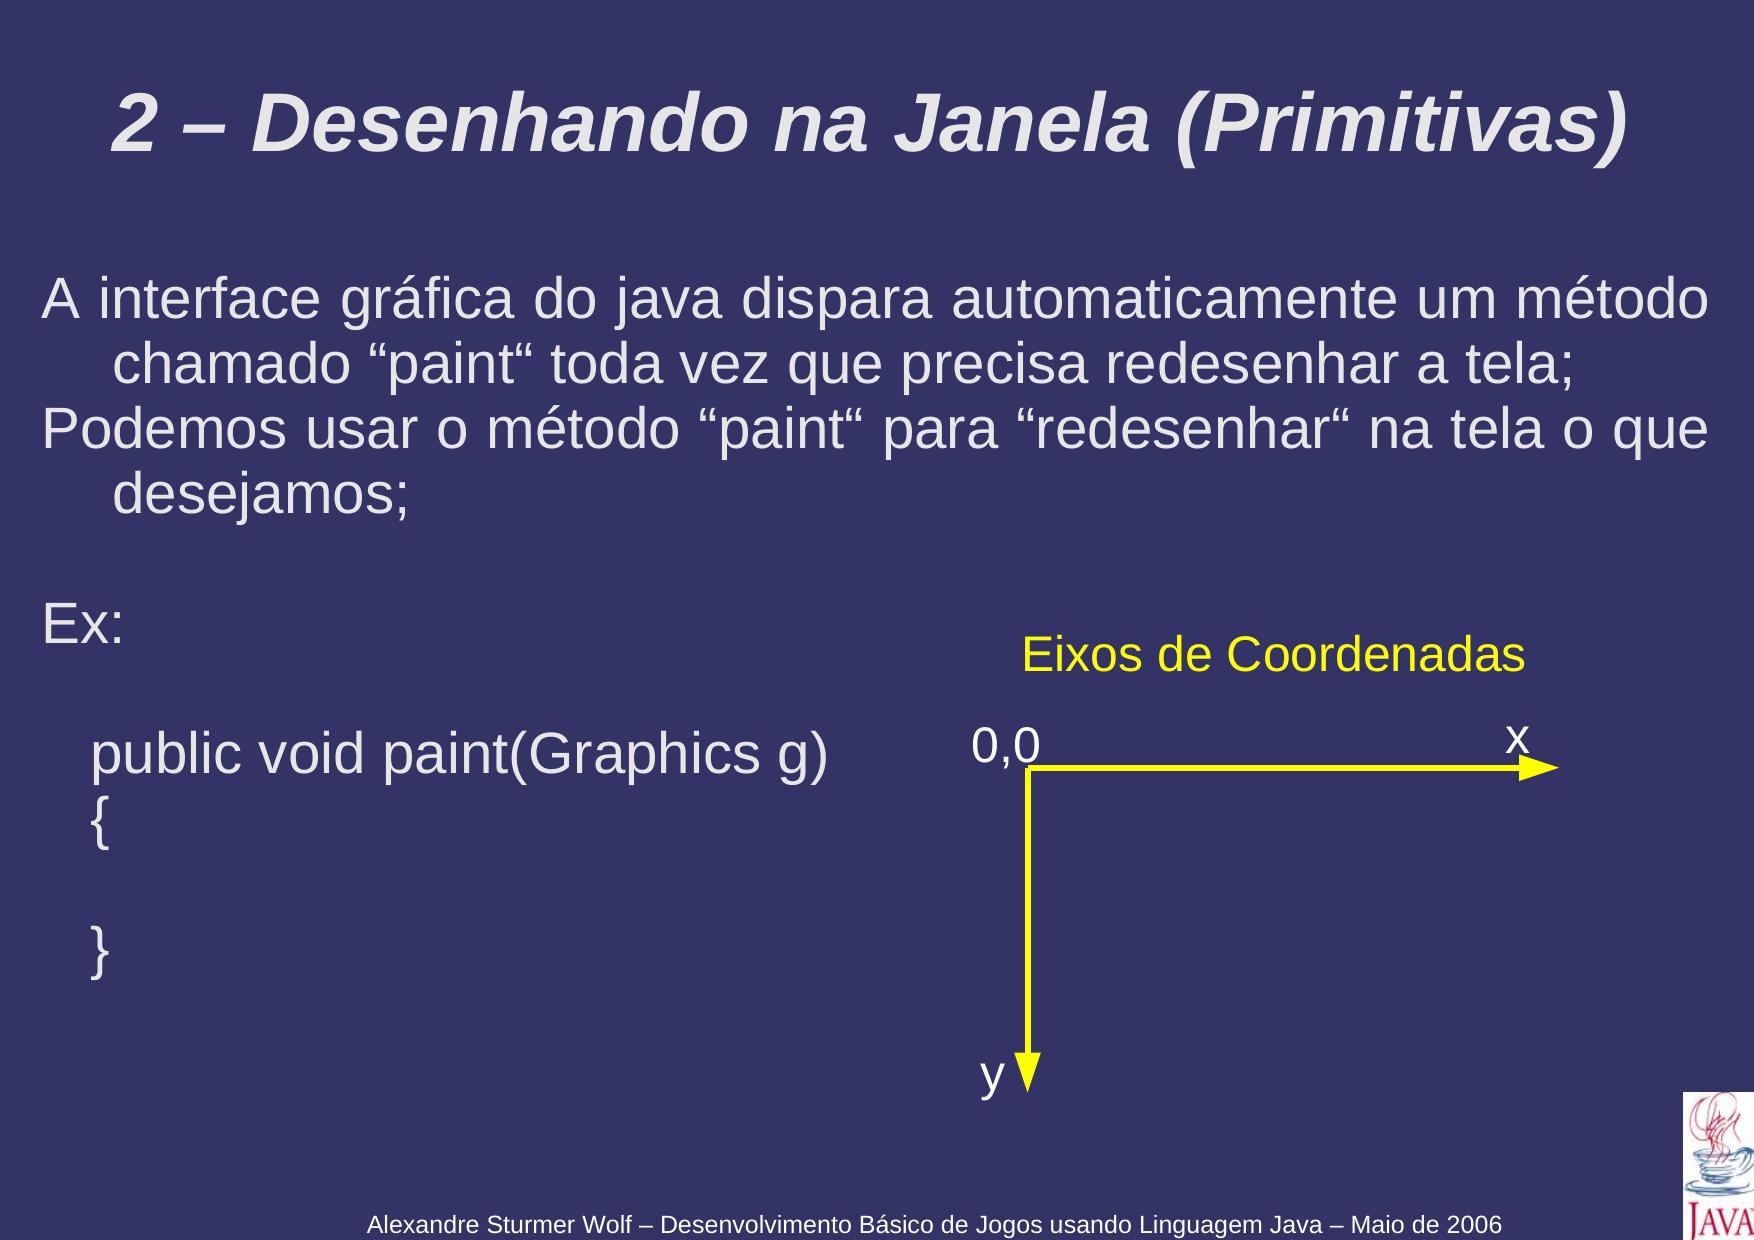

# 2 – Desenhando na Janela (Primitivas)
A interface gráfica do java dispara automaticamente um método chamado “paint“ toda vez que precisa redesenhar a tela;
Podemos usar o método “paint“ para “redesenhar“ na tela o que desejamos;
Ex:
 public void paint(Graphics g)
 {
 }
Eixos de Coordenadas
x
0,0
y